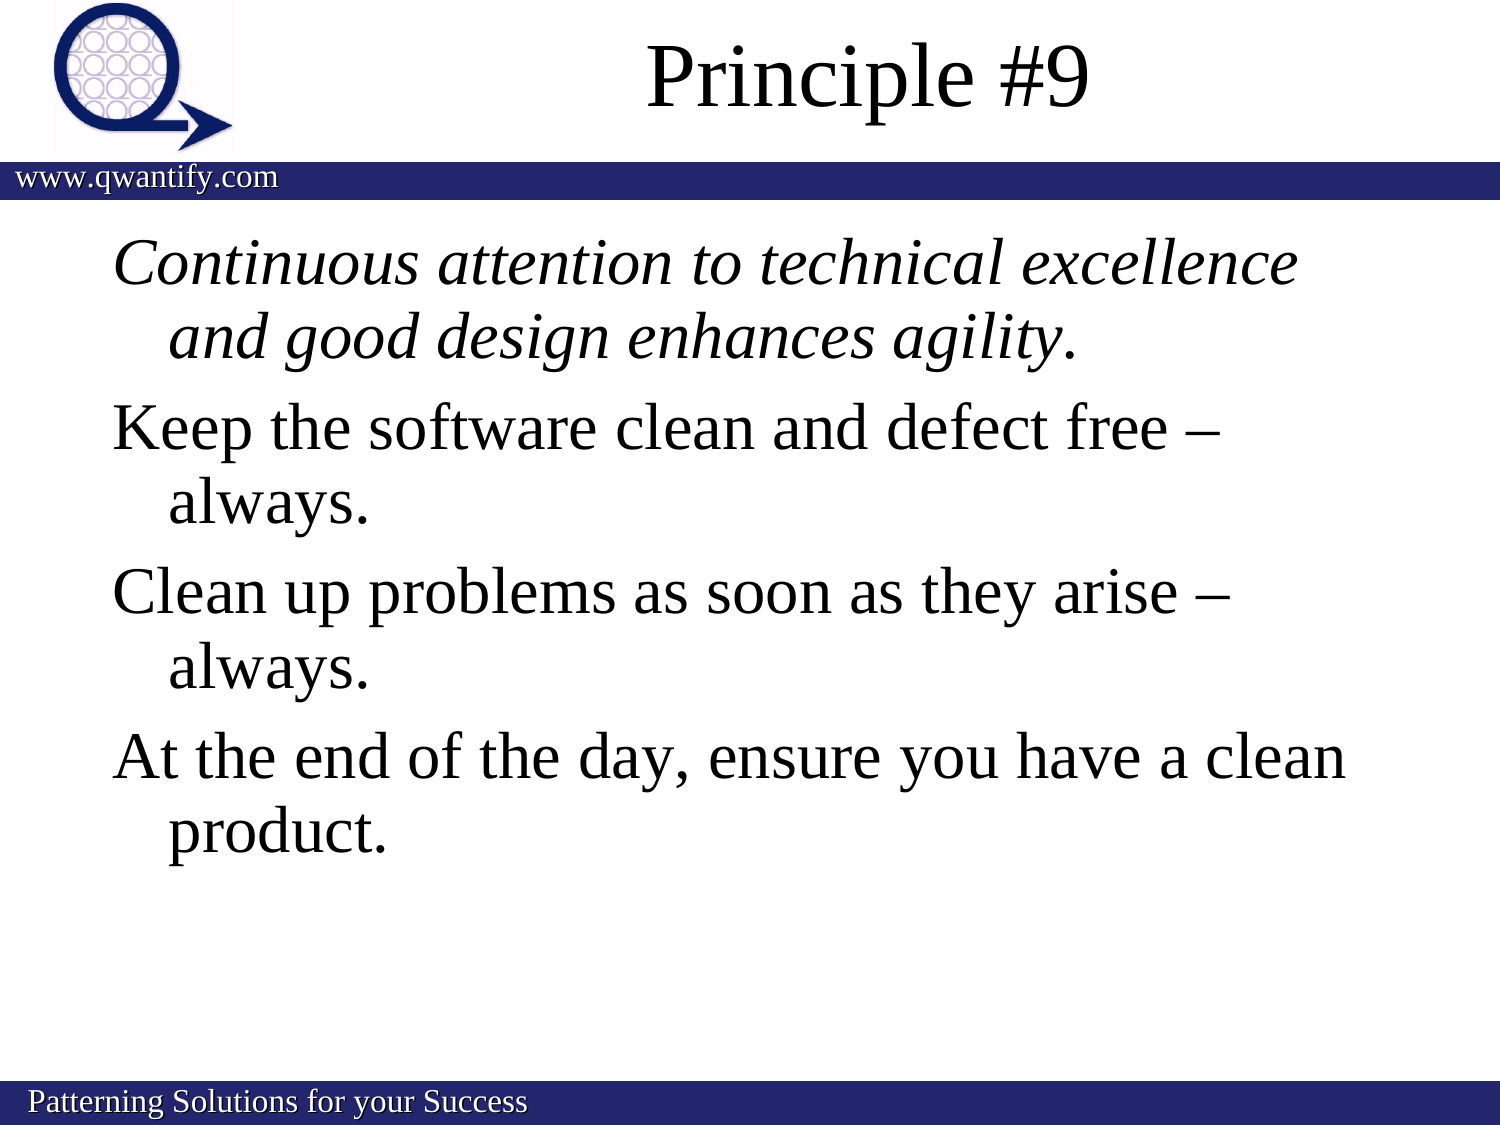

# Principle #9
Continuous attention to technical excellence and good design enhances agility.
Keep the software clean and defect free – always.
Clean up problems as soon as they arise – always.
At the end of the day, ensure you have a clean product.